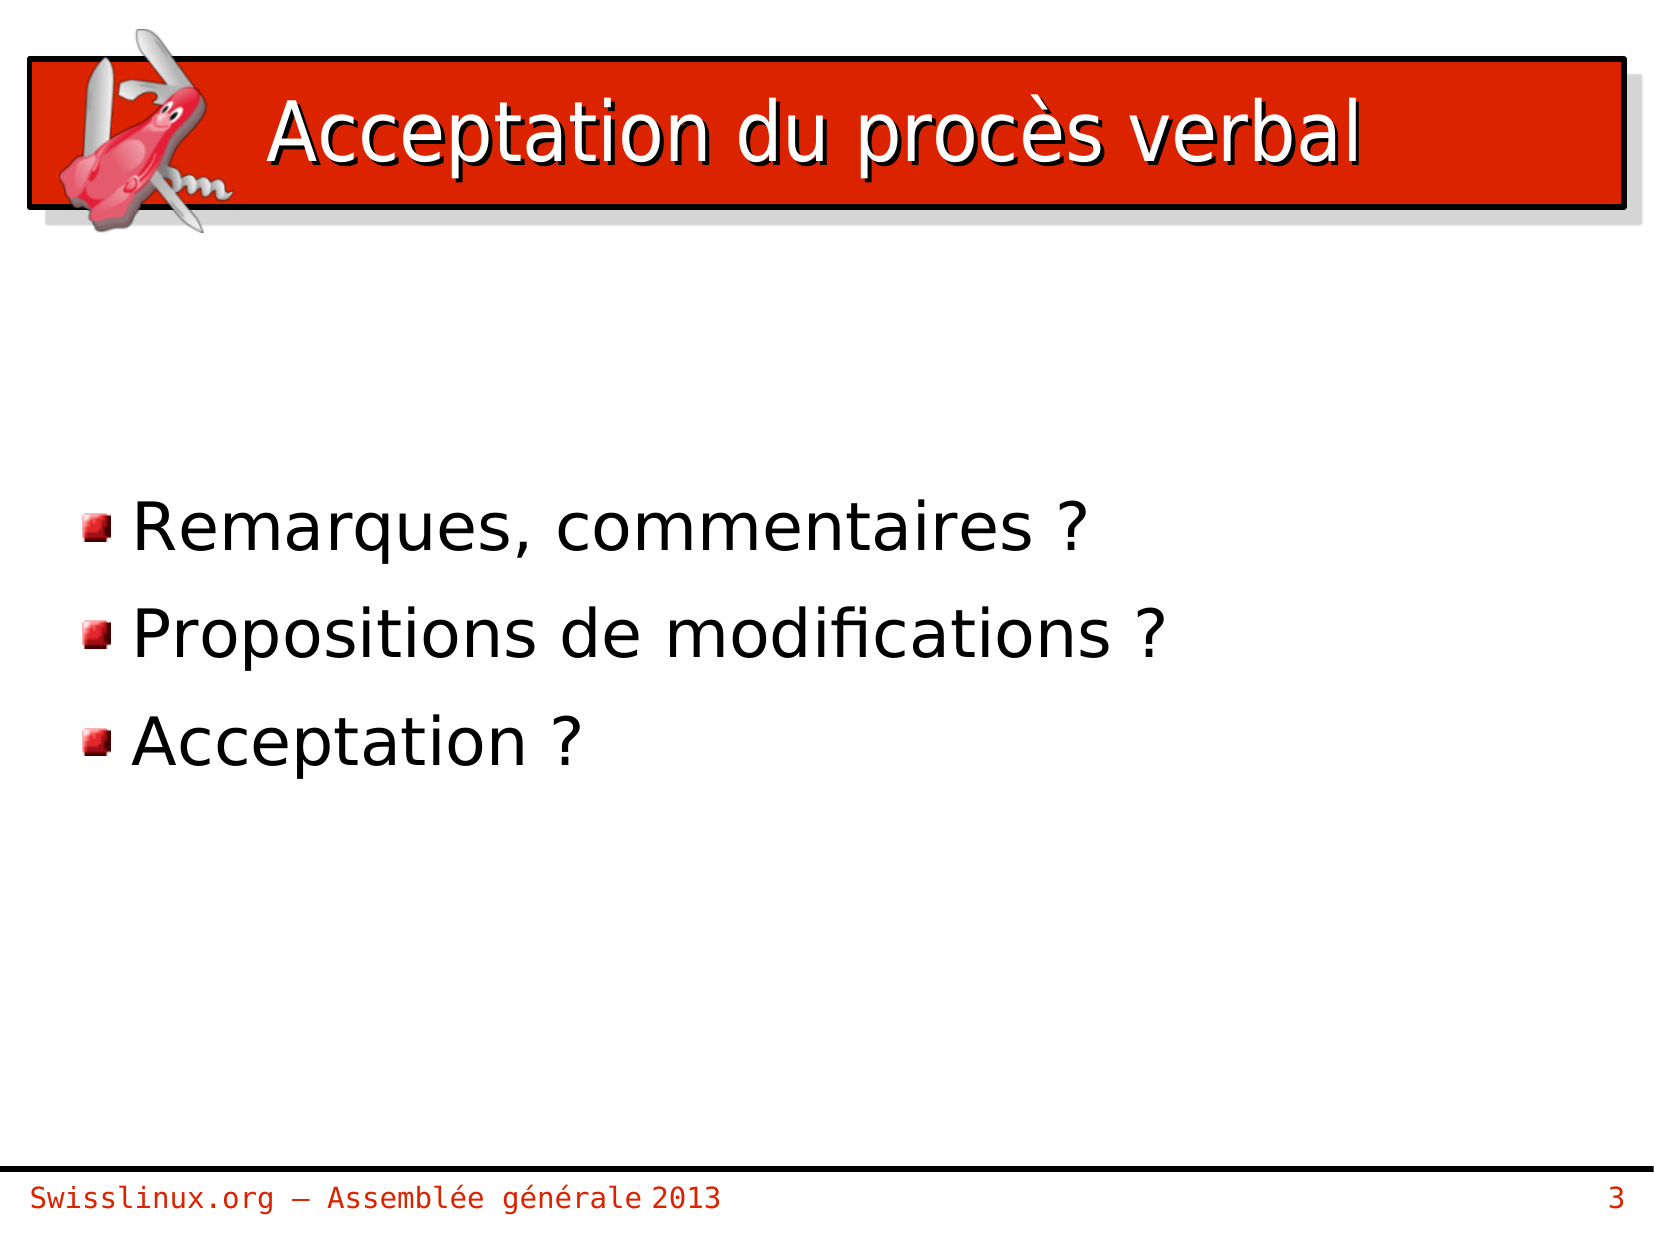

# Acceptation du procès verbal
 Remarques, commentaires ?
 Propositions de modifications ?
 Acceptation ?
25 Janvier 2013
3